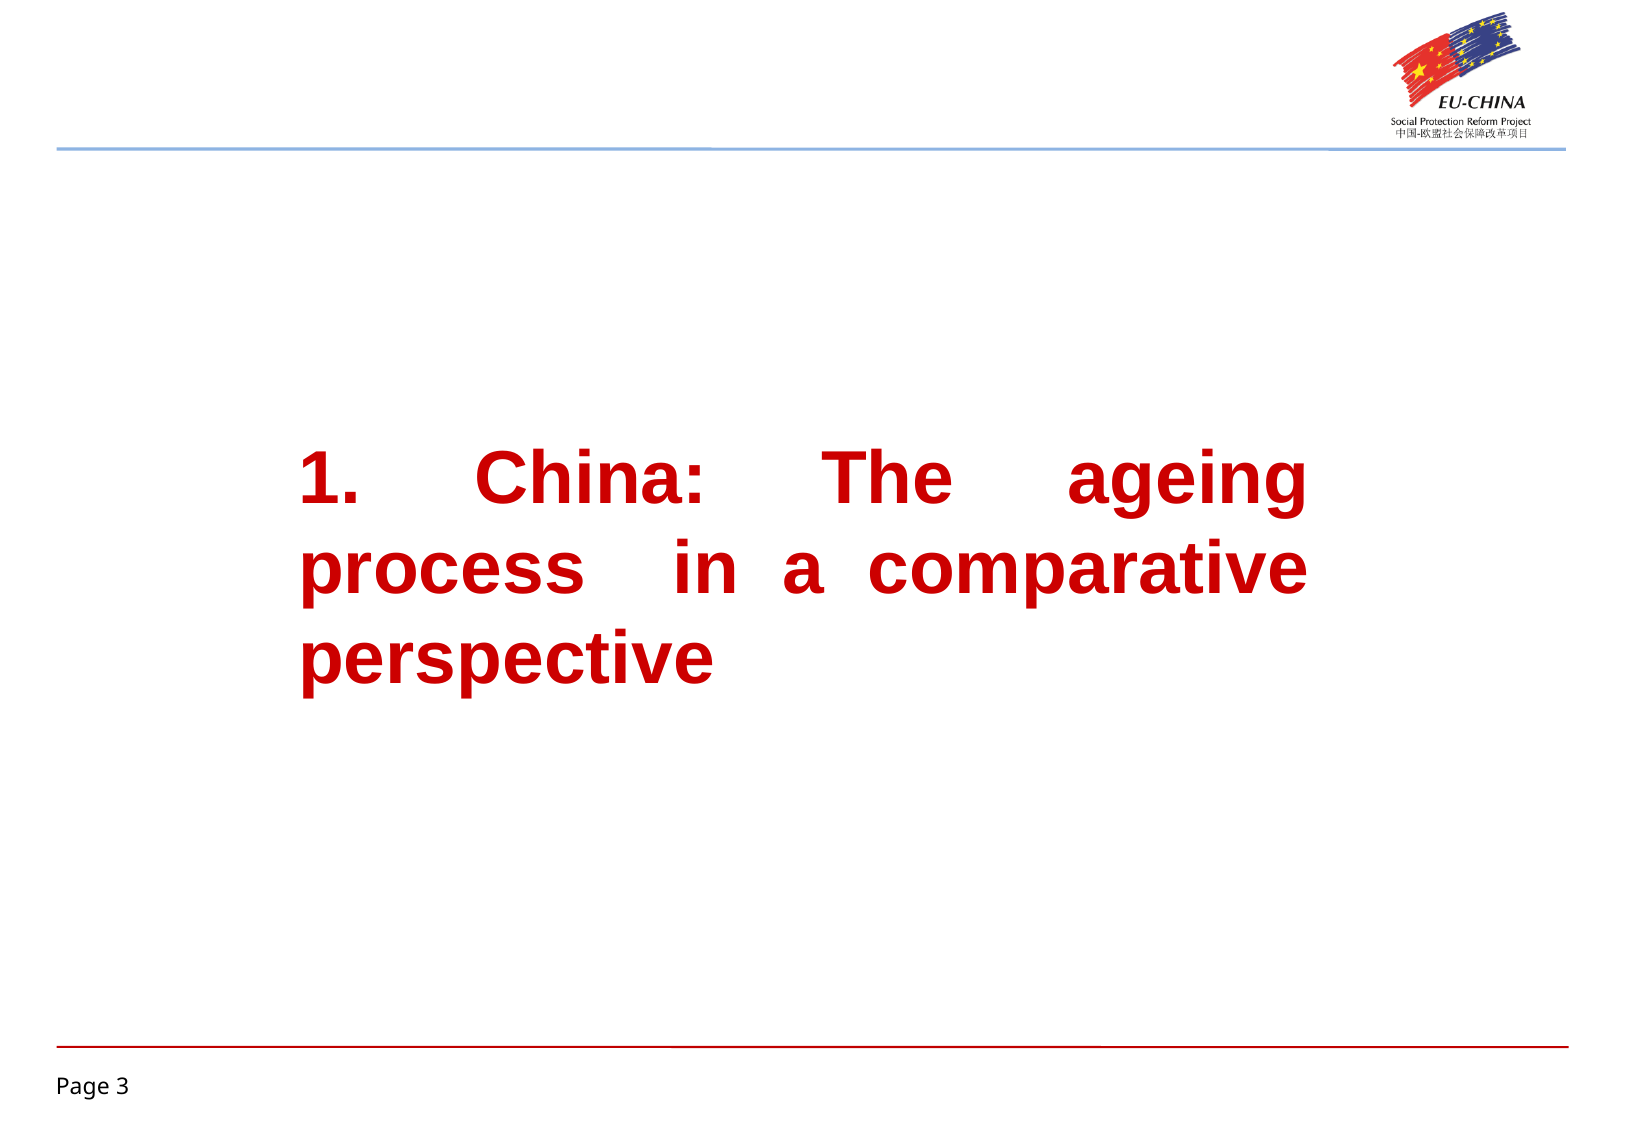

1. China: The ageing process in a comparative perspective